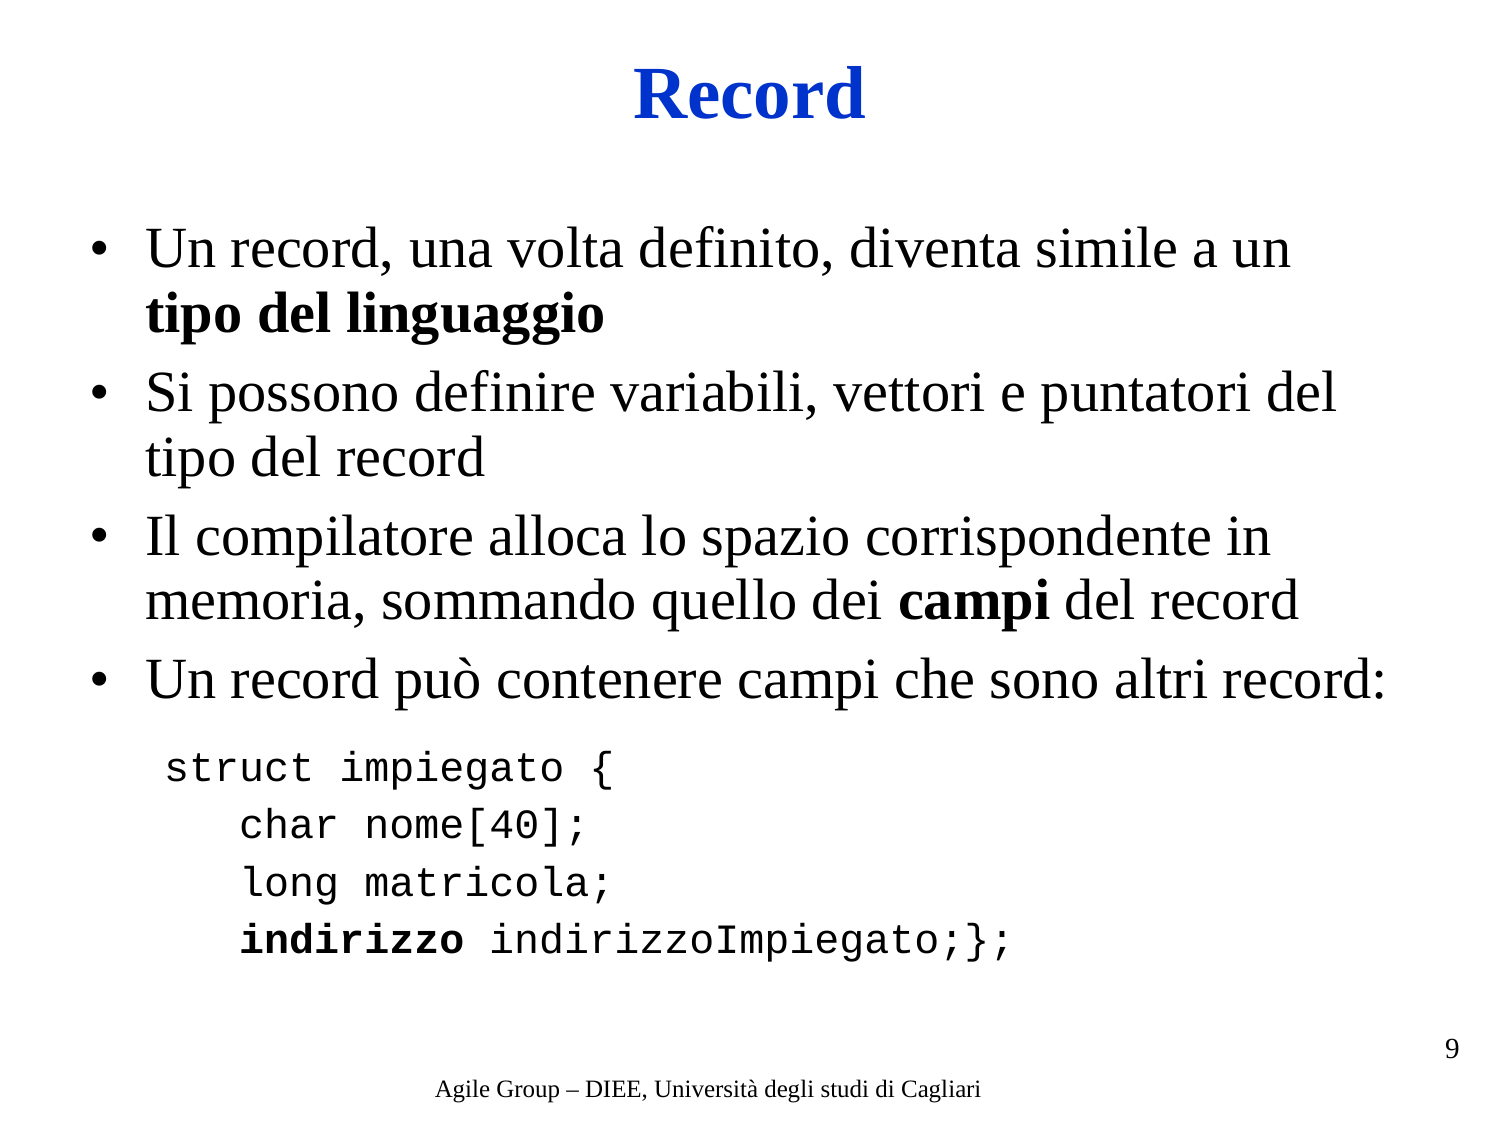

# Record
Un record, una volta definito, diventa simile a un tipo del linguaggio
Si possono definire variabili, vettori e puntatori del tipo del record
Il compilatore alloca lo spazio corrispondente in memoria, sommando quello dei campi del record
Un record può contenere campi che sono altri record:
		struct impiegato {
			char nome[40];
			long matricola;
			indirizzo indirizzoImpiegato;};
9